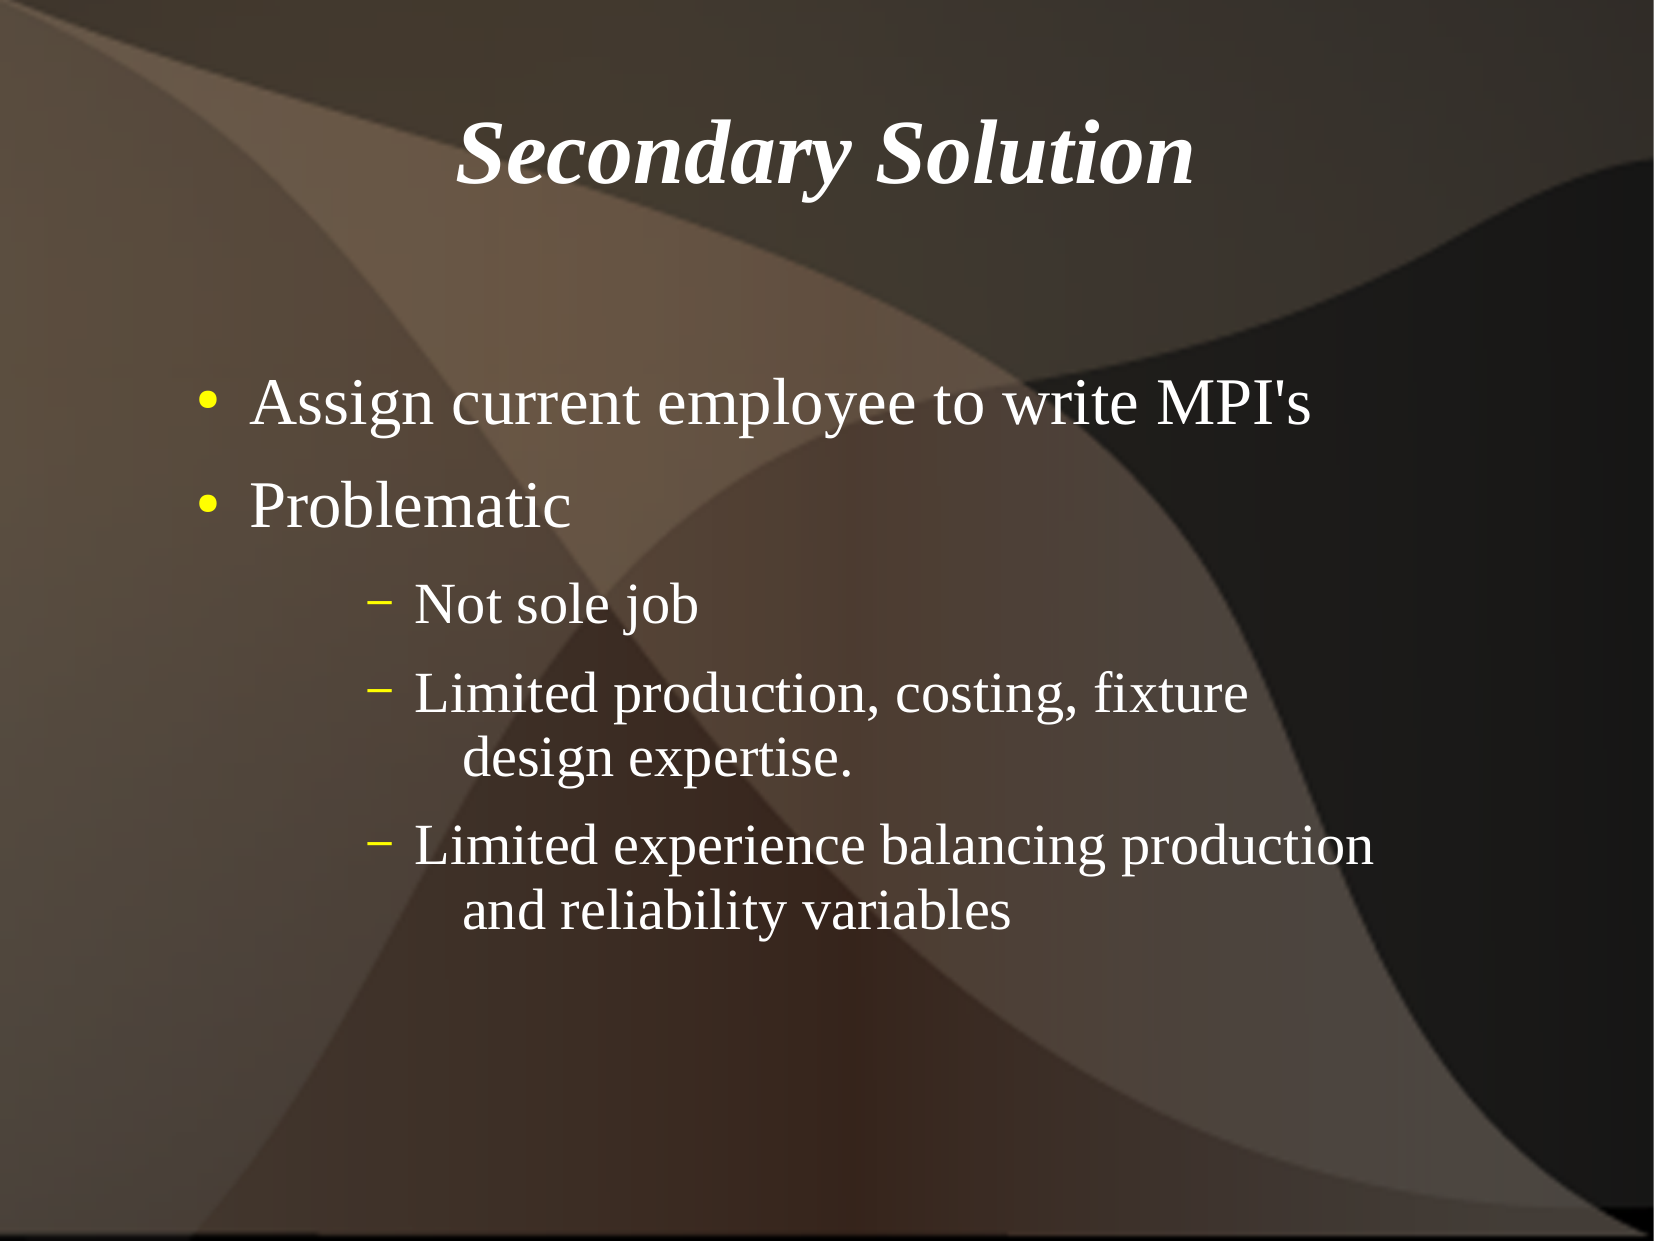

# Secondary Solution
Assign current employee to write MPI's
Problematic
Not sole job
Limited production, costing, fixture
design expertise.
Limited experience balancing production
and reliability variables